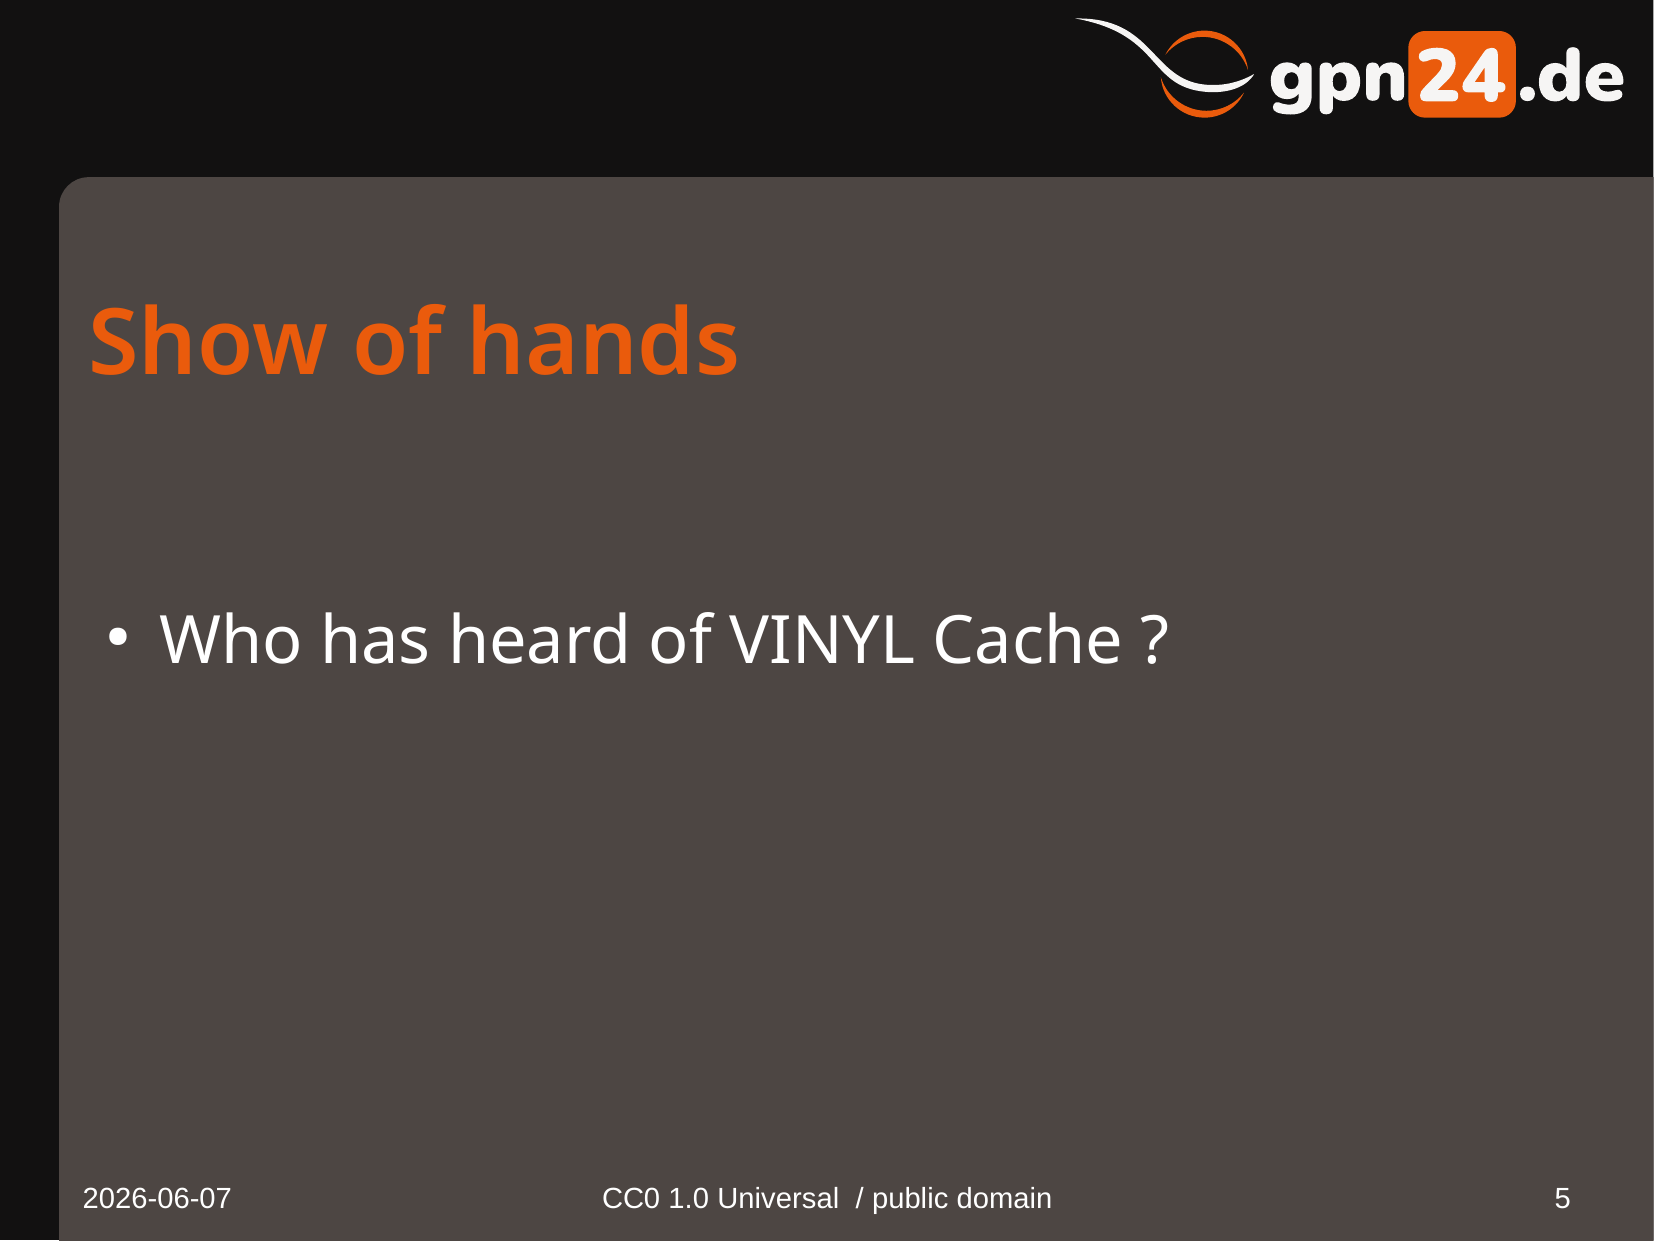

# Show of hands
Who has heard of VINYL Cache ?